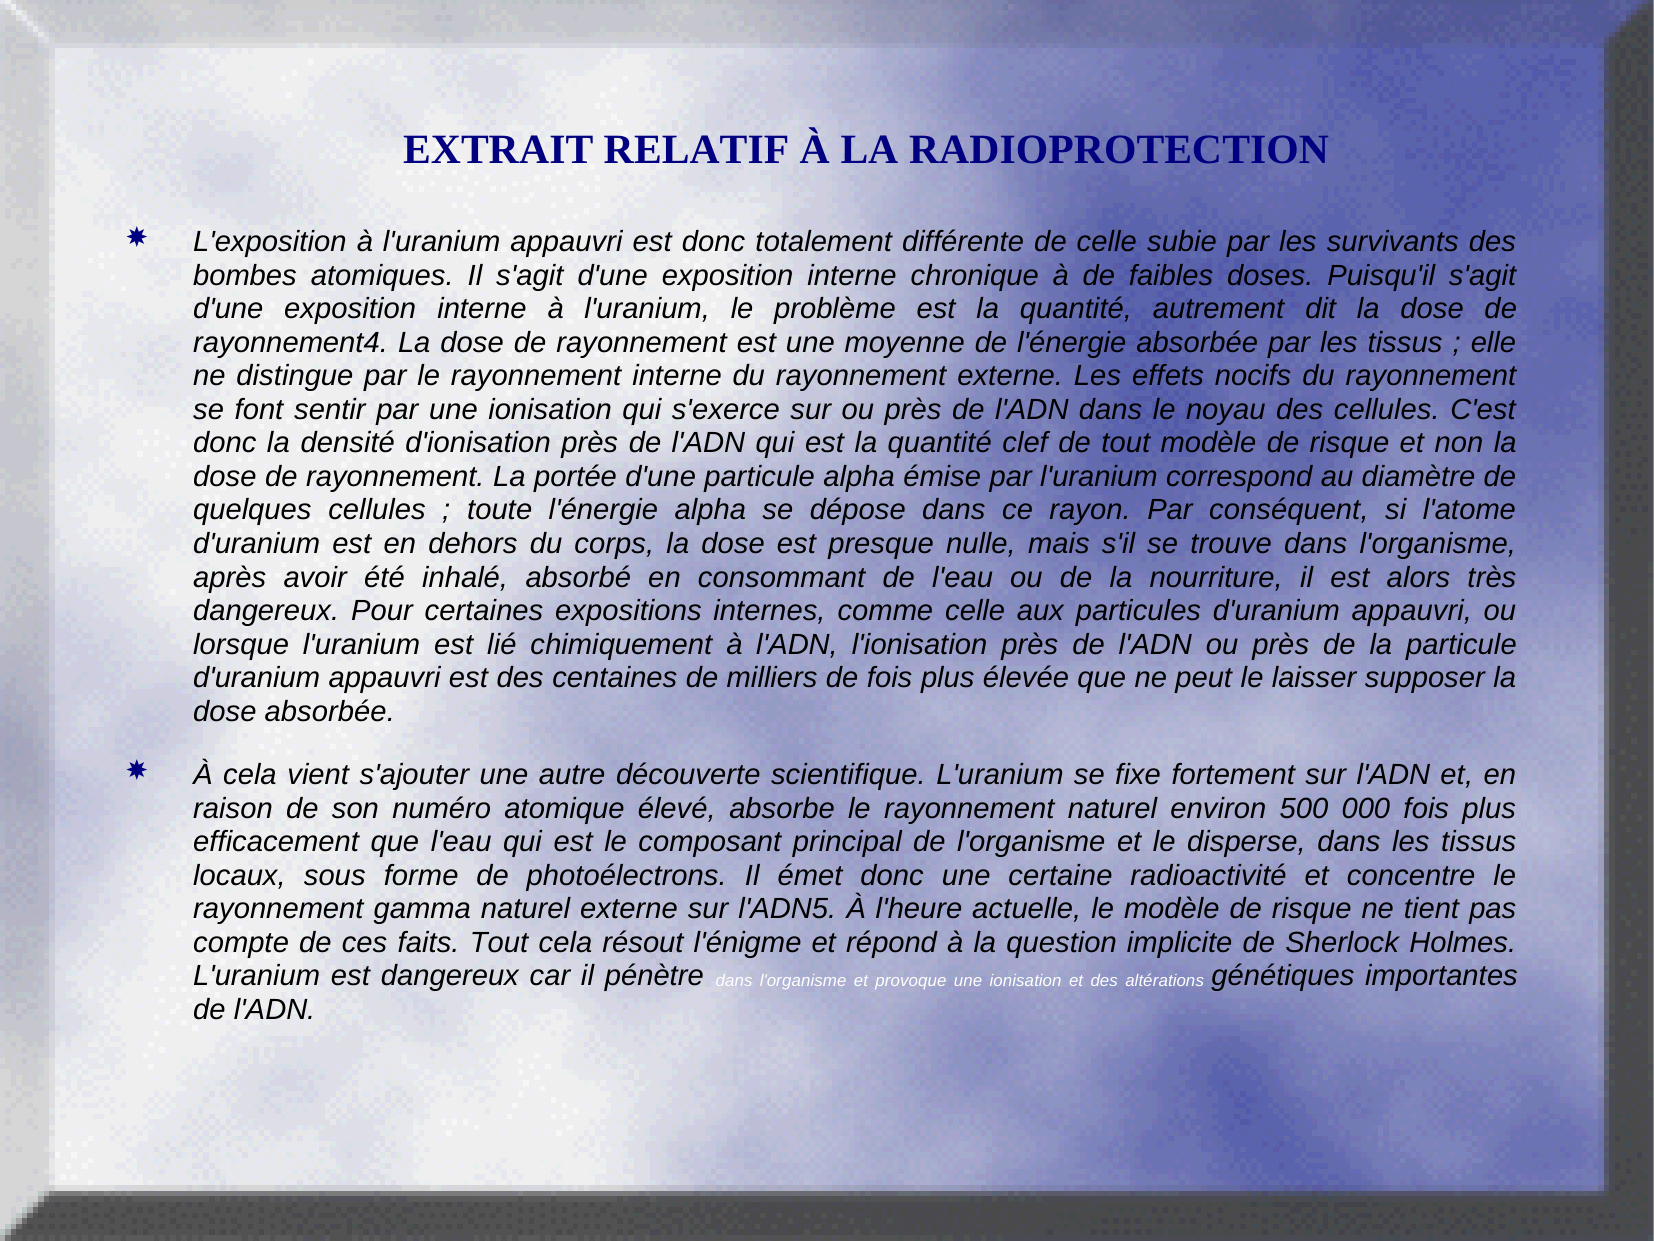

# EXTRAIT RELATIF À LA RADIOPROTECTION
L'exposition à l'uranium appauvri est donc totalement différente de celle subie par les survivants des bombes atomiques. Il s'agit d'une exposition interne chronique à de faibles doses. Puisqu'il s'agit d'une exposition interne à l'uranium, le problème est la quantité, autrement dit la dose de rayonnement4. La dose de rayonnement est une moyenne de l'énergie absorbée par les tissus ; elle ne distingue par le rayonnement interne du rayonnement externe. Les effets nocifs du rayonnement se font sentir par une ionisation qui s'exerce sur ou près de l'ADN dans le noyau des cellules. C'est donc la densité d'ionisation près de l'ADN qui est la quantité clef de tout modèle de risque et non la dose de rayonnement. La portée d'une particule alpha émise par l'uranium correspond au diamètre de quelques cellules ; toute l'énergie alpha se dépose dans ce rayon. Par conséquent, si l'atome d'uranium est en dehors du corps, la dose est presque nulle, mais s'il se trouve dans l'organisme, après avoir été inhalé, absorbé en consommant de l'eau ou de la nourriture, il est alors très dangereux. Pour certaines expositions internes, comme celle aux particules d'uranium appauvri, ou lorsque l'uranium est lié chimiquement à l'ADN, l'ionisation près de l'ADN ou près de la particule d'uranium appauvri est des centaines de milliers de fois plus élevée que ne peut le laisser supposer la dose absorbée.
À cela vient s'ajouter une autre découverte scientifique. L'uranium se fixe fortement sur l'ADN et, en raison de son numéro atomique élevé, absorbe le rayonnement naturel environ 500 000 fois plus efficacement que l'eau qui est le composant principal de l'organisme et le disperse, dans les tissus locaux, sous forme de photoélectrons. Il émet donc une certaine radioactivité et concentre le rayonnement gamma naturel externe sur l'ADN5. À l'heure actuelle, le modèle de risque ne tient pas compte de ces faits. Tout cela résout l'énigme et répond à la question implicite de Sherlock Holmes. L'uranium est dangereux car il pénètre dans l'organisme et provoque une ionisation et des altérations génétiques importantes de l'ADN.